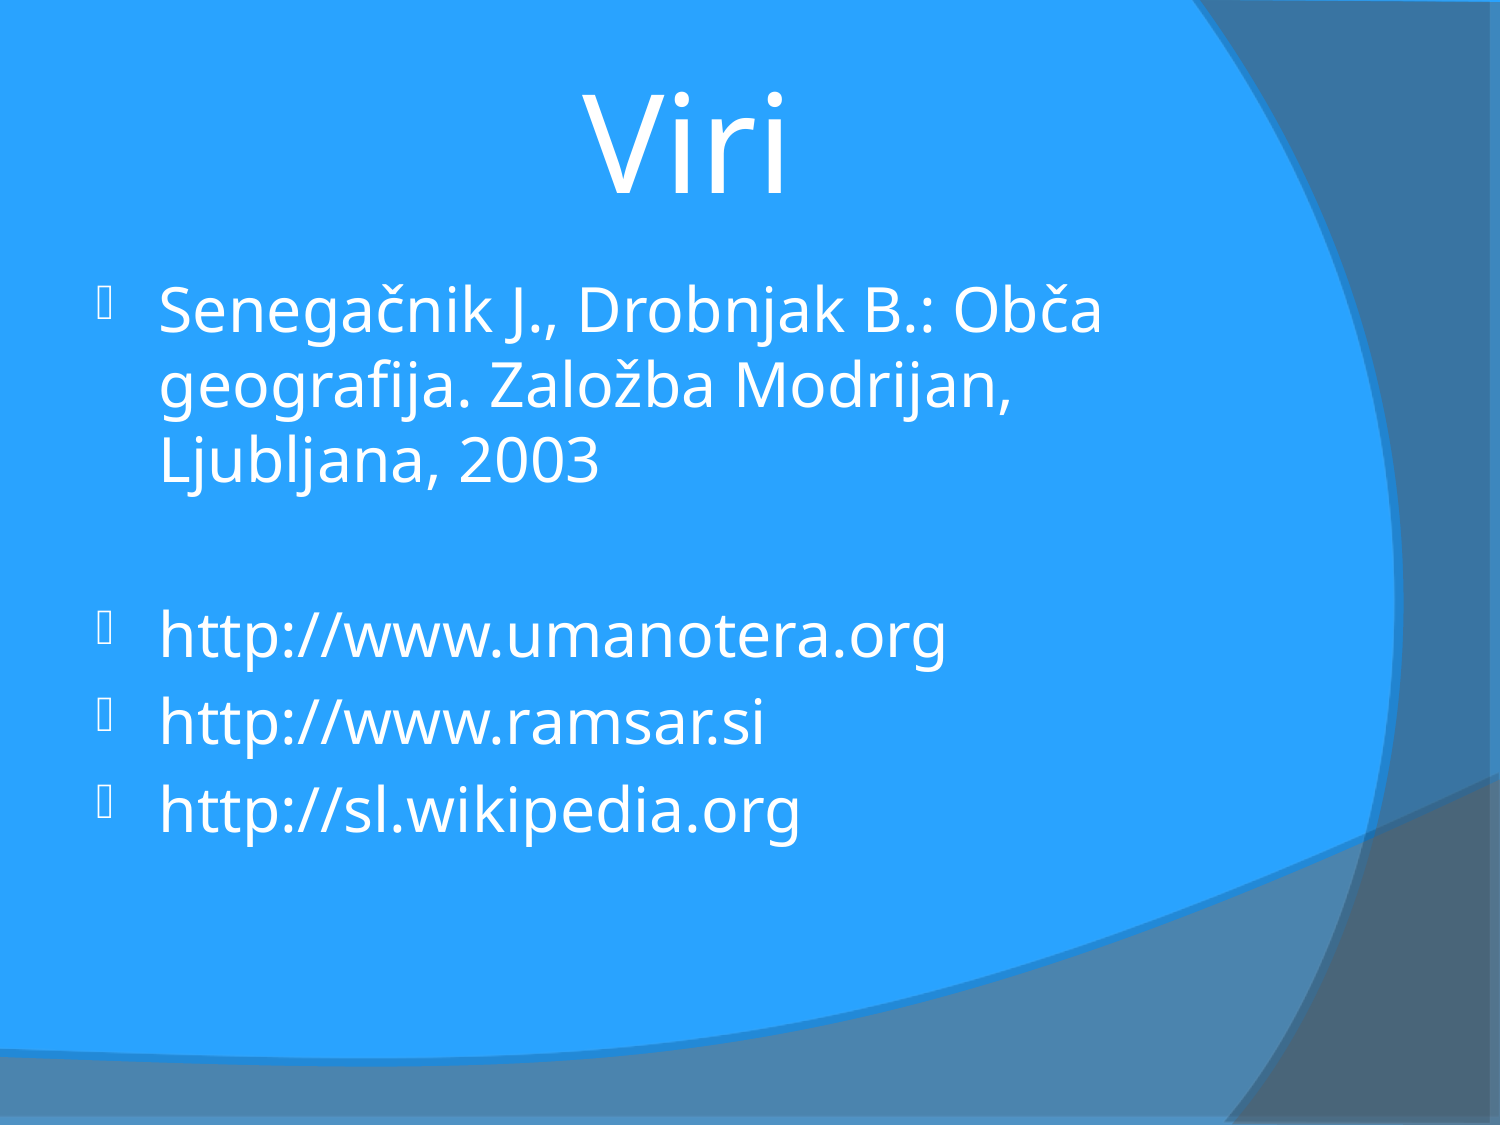

# Viri
Senegačnik J., Drobnjak B.: Obča geografija. Založba Modrijan, Ljubljana, 2003
http://www.umanotera.org
http://www.ramsar.si
http://sl.wikipedia.org